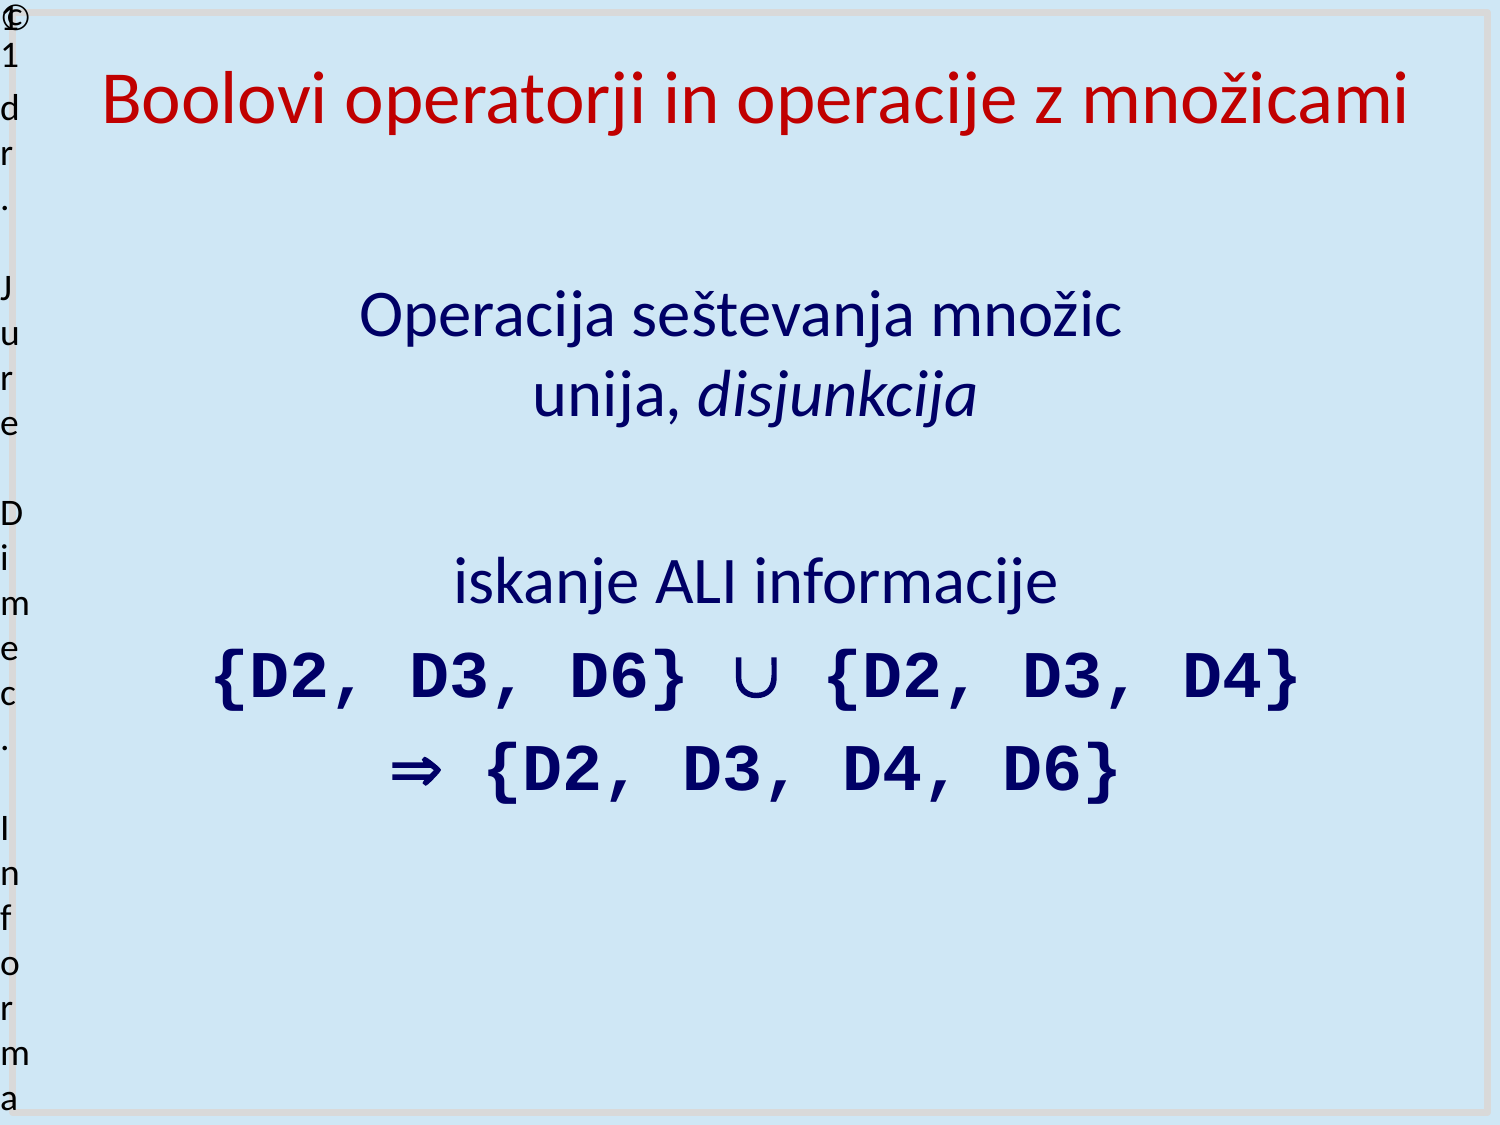

© dr. Jure Dimec. Informacijski viri na Internetu (2012 / 13). Iskalni modeli.
# Boolovi operatorji in operacije z množicami
Operacija seštevanja množic
unija, disjunkcija
iskanje ALI informacije
{D2, D3, D6}  {D2, D3, D4}
 {D2, D3, D4, D6}